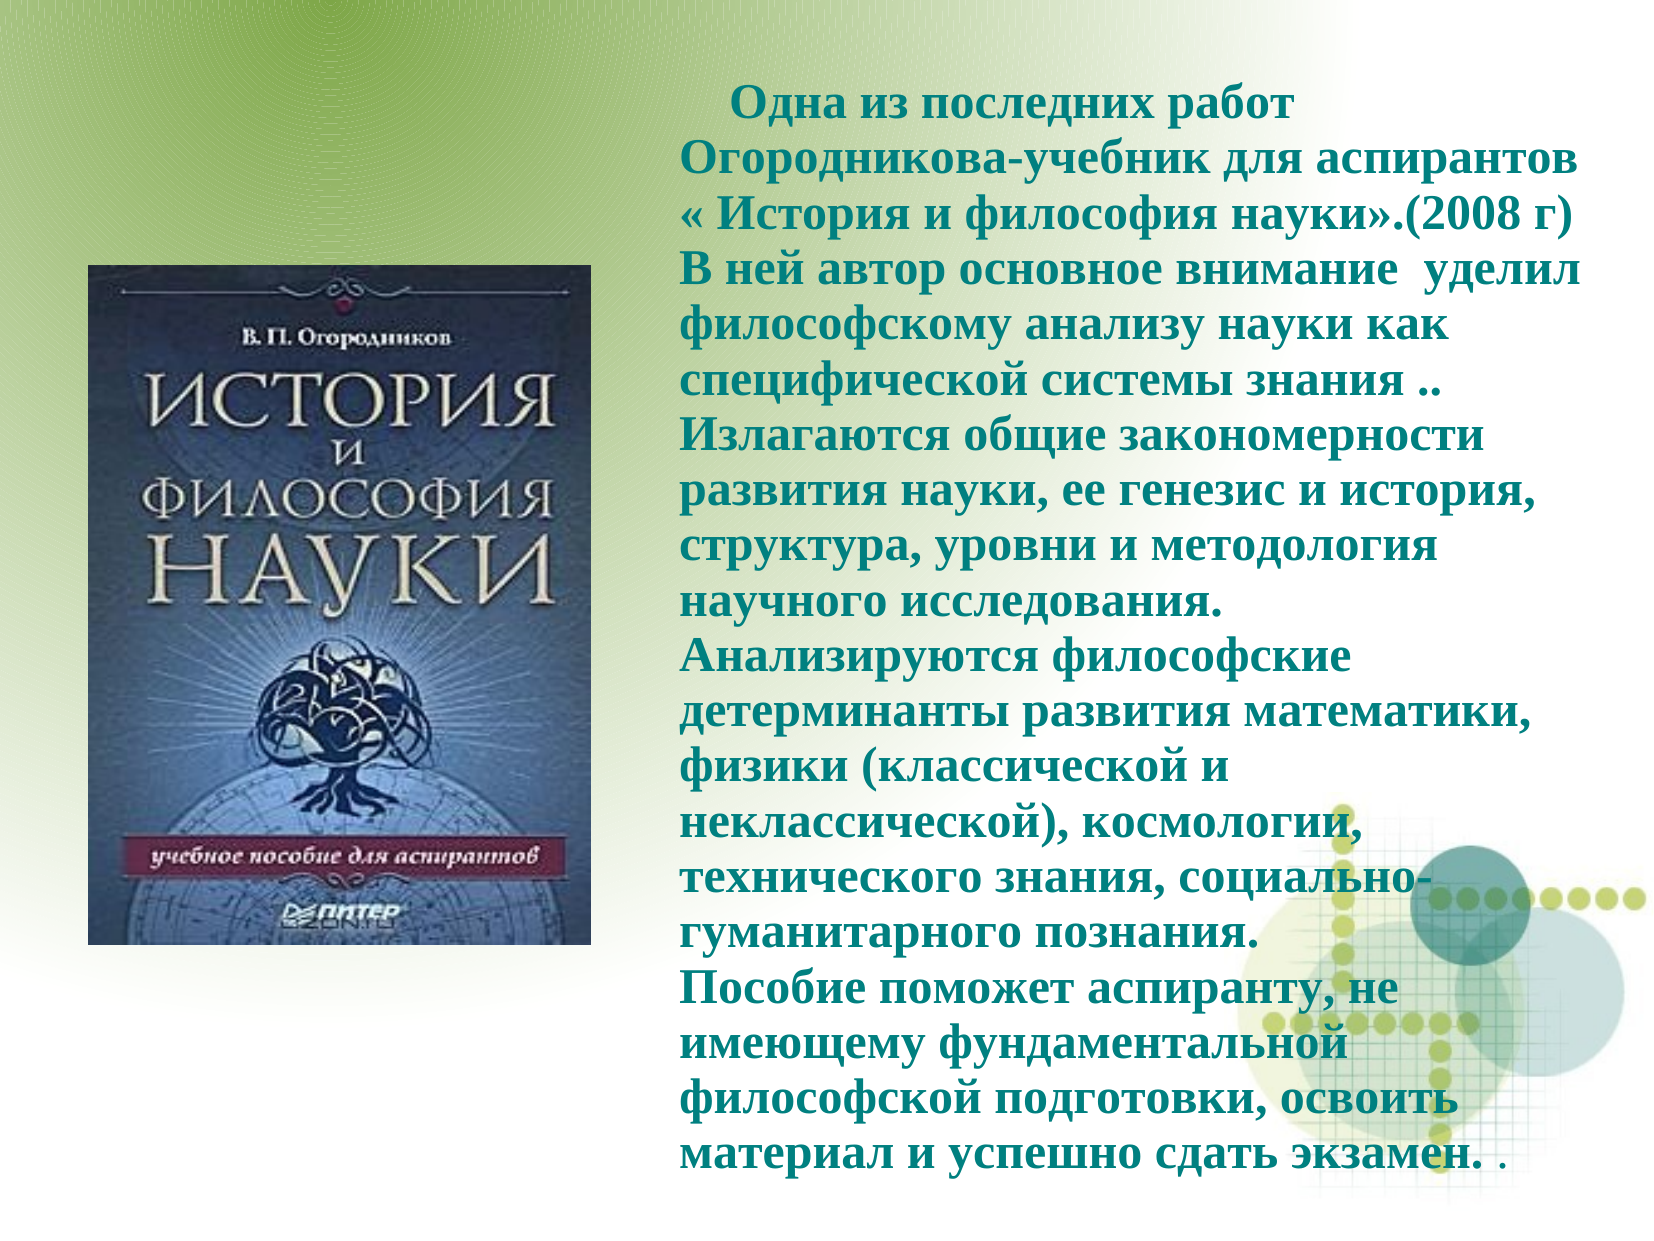

# Одна из последних работ Огородникова-учебник для аспирантов « История и философия науки».(2008 г) В ней автор основное внимание уделил философскому анализу науки как специфической системы знания .. Излагаются общие закономерности развития науки, ее генезис и история, структура, уровни и методология научного исследования. Анализируются философские детерминанты развития математики, физики (классической и неклассической), космологии, технического знания, социально-гуманитарного познания.
Пособие поможет аспиранту, не имеющему фундаментальной философской подготовки, освоить материал и успешно сдать экзамен. .